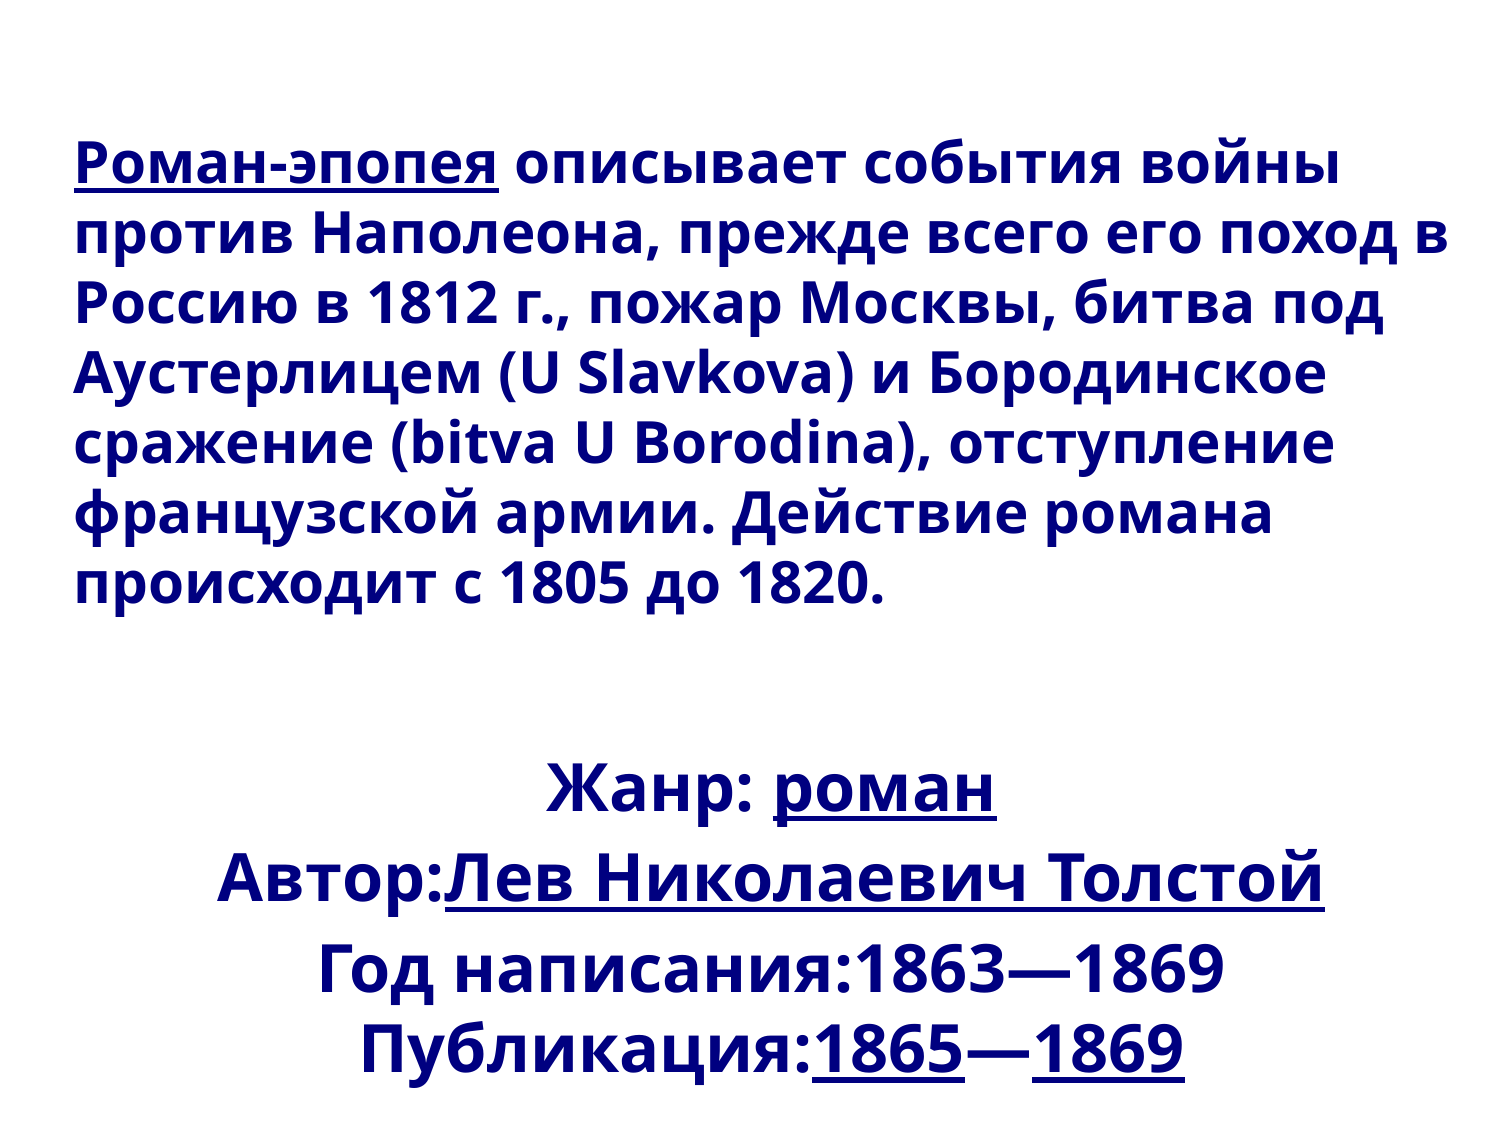

# Роман-эпопея описывает события войны против Наполеона, прежде всего его поход в Россию в 1812 г., пожар Москвы, битва под Аустерлицем (U Slavkova) и Бородинское сражение (bitva U Borodina), отступление французской армии. Действие романа происходит с 1805 до 1820.
Жанр: роман
Автор:Лев Николаевич Толстой
Год написания:1863—1869
Публикация:1865—1869